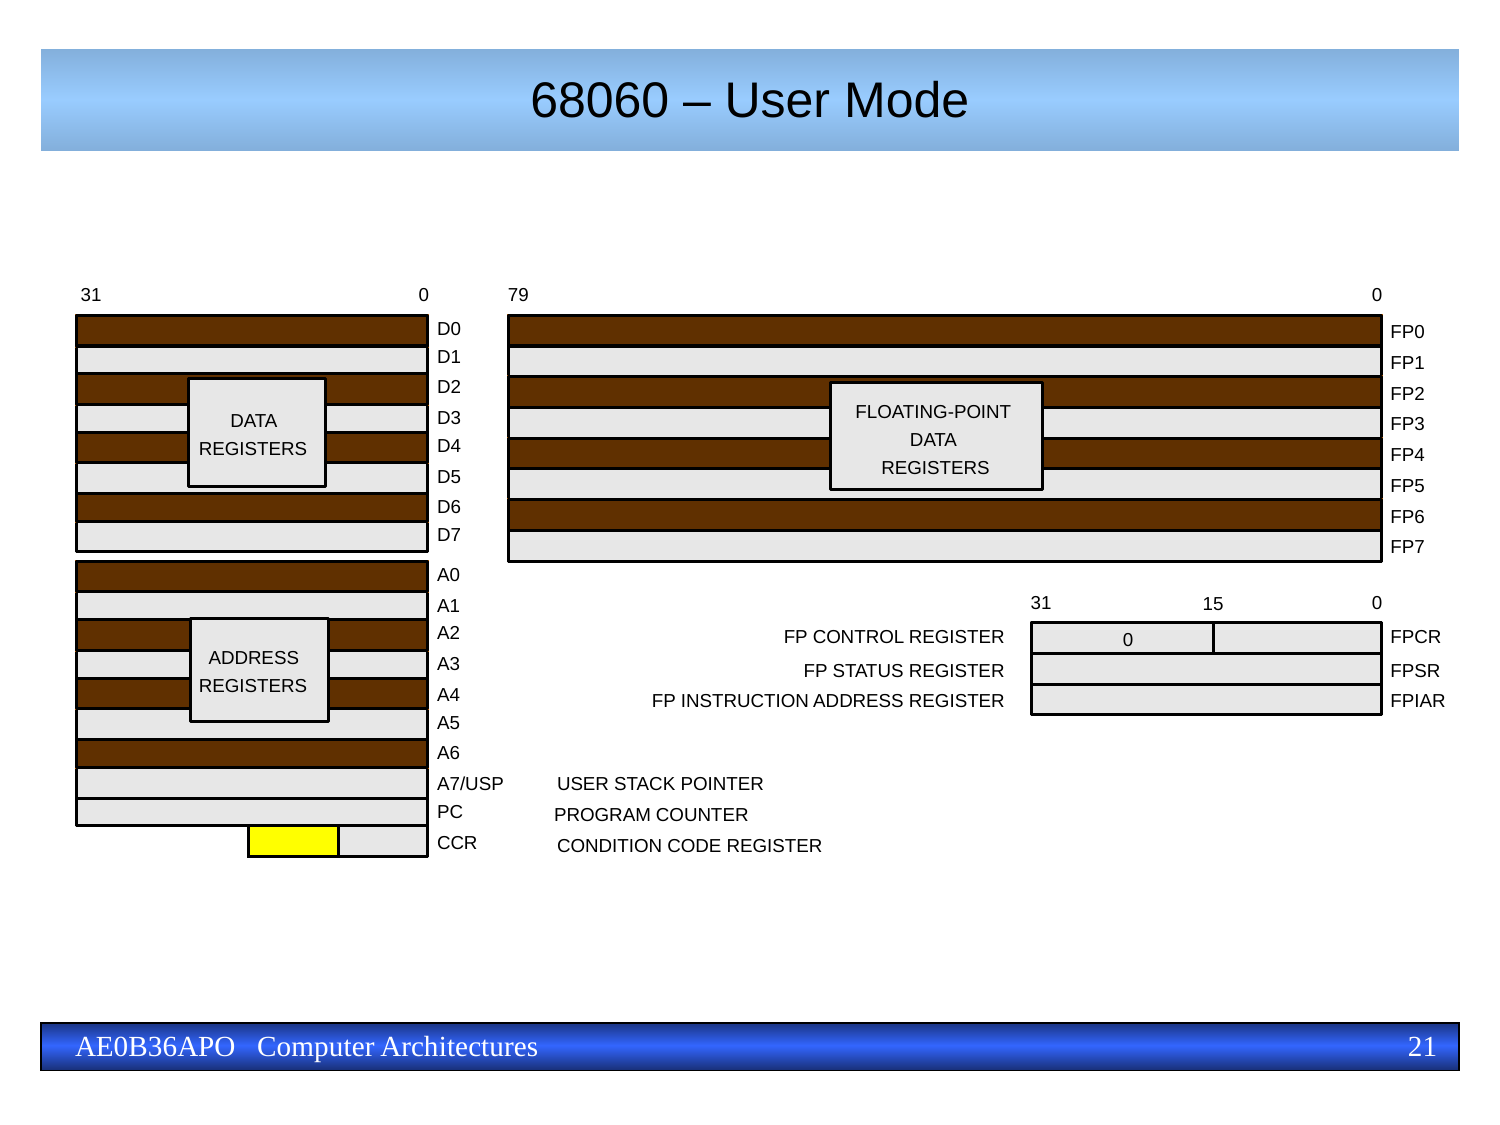

# 68060 – User Mode
31
0
79
0
D0
FP0
D1
FP1
D2
FP2
FLOATING-POINT
D3
DATA
FP3
DATA
D4
REGISTERS
FP4
REGISTERS
D5
FP5
D6
FP6
D7
FP7
A0
31
0
15
A1
A2
FP CONTROL REGISTER
FPCR
0
ADDRESS
A3
FP STATUS REGISTER
FPSR
REGISTERS
A4
FP INSTRUCTION ADDRESS REGISTER
FPIAR
A5
A6
A7/USP
USER STACK POINTER
PC
PROGRAM COUNTER
CCR
CONDITION CODE REGISTER
AE0B36APO Computer Architectures
21